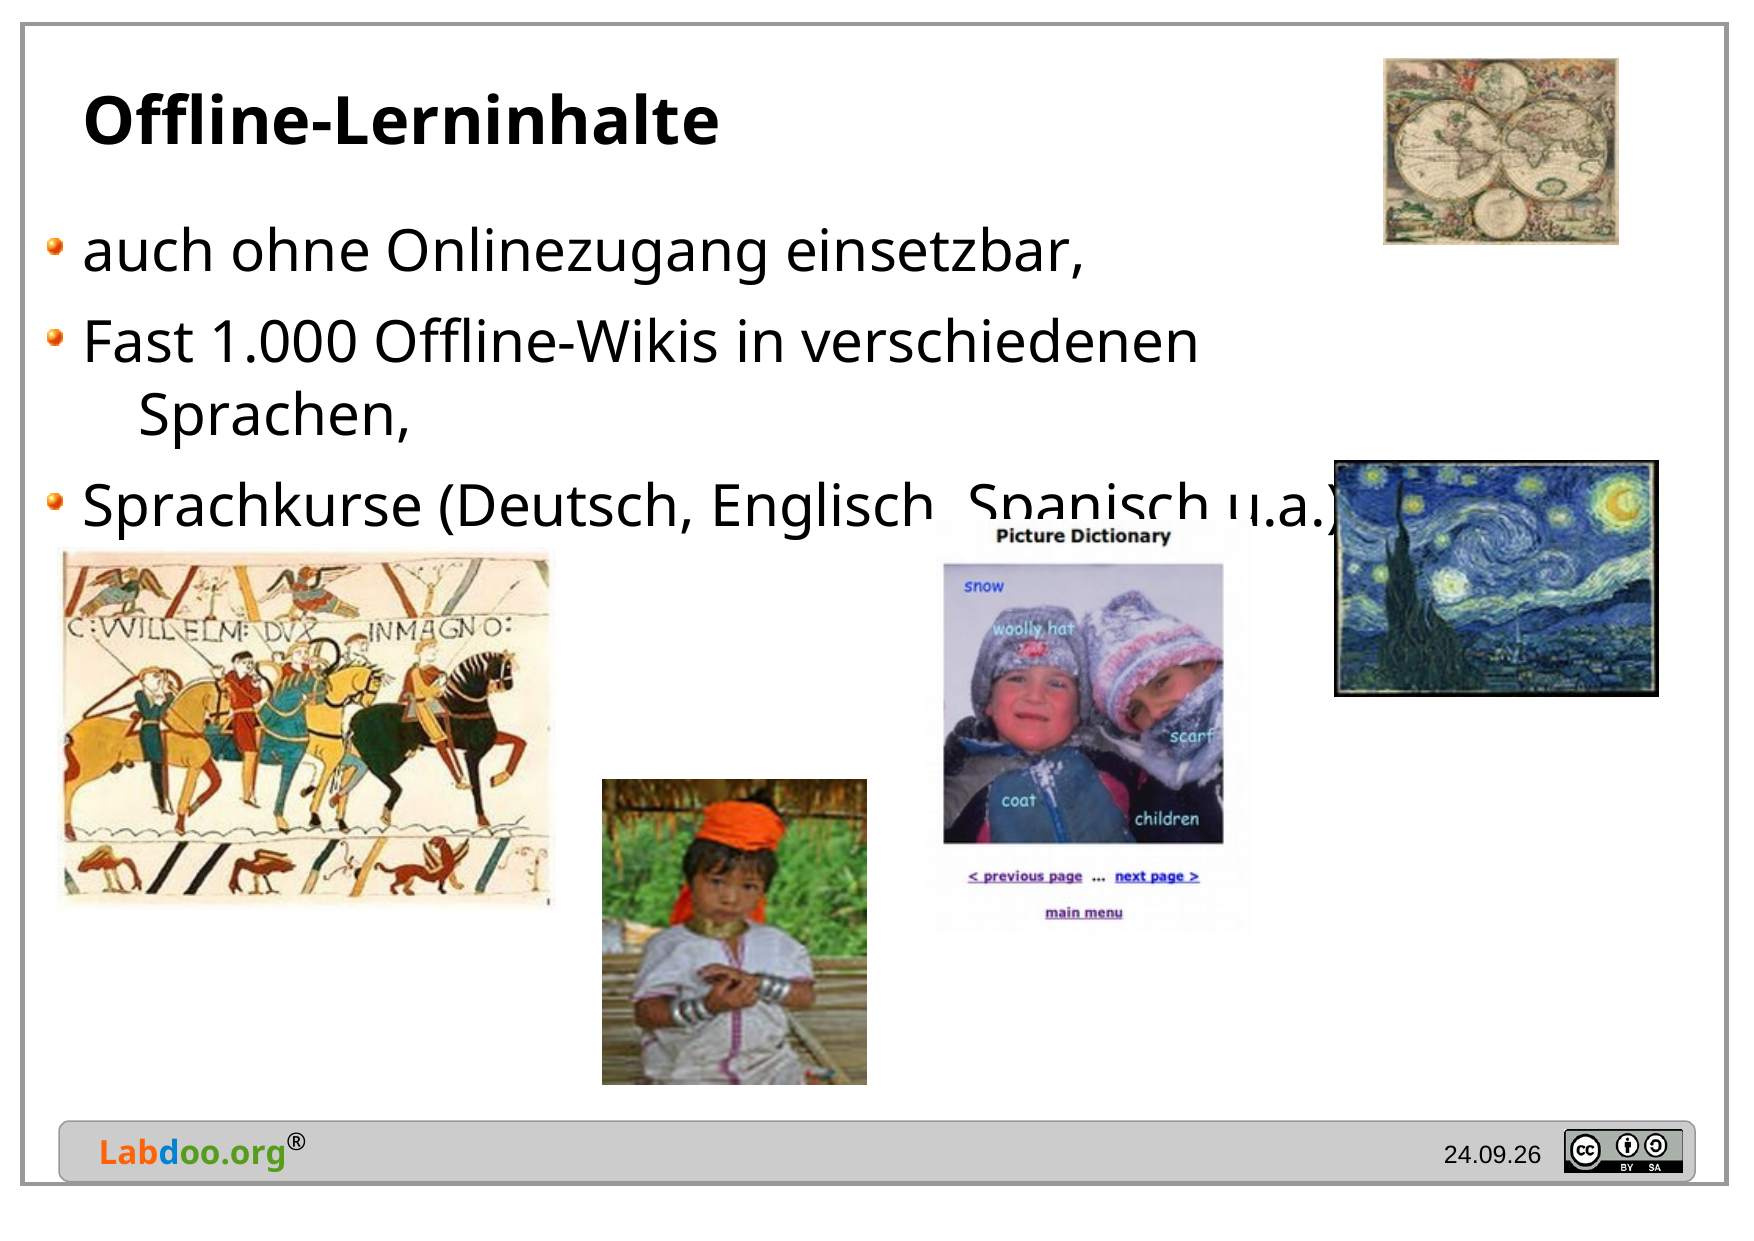

# Offline-Lerninhalte
auch ohne Onlinezugang einsetzbar,
Fast 1.000 Offline-Wikis in verschiedenen Sprachen,
Sprachkurse (Deutsch, Englisch, Spanisch u.a.)
Labdoo.org®